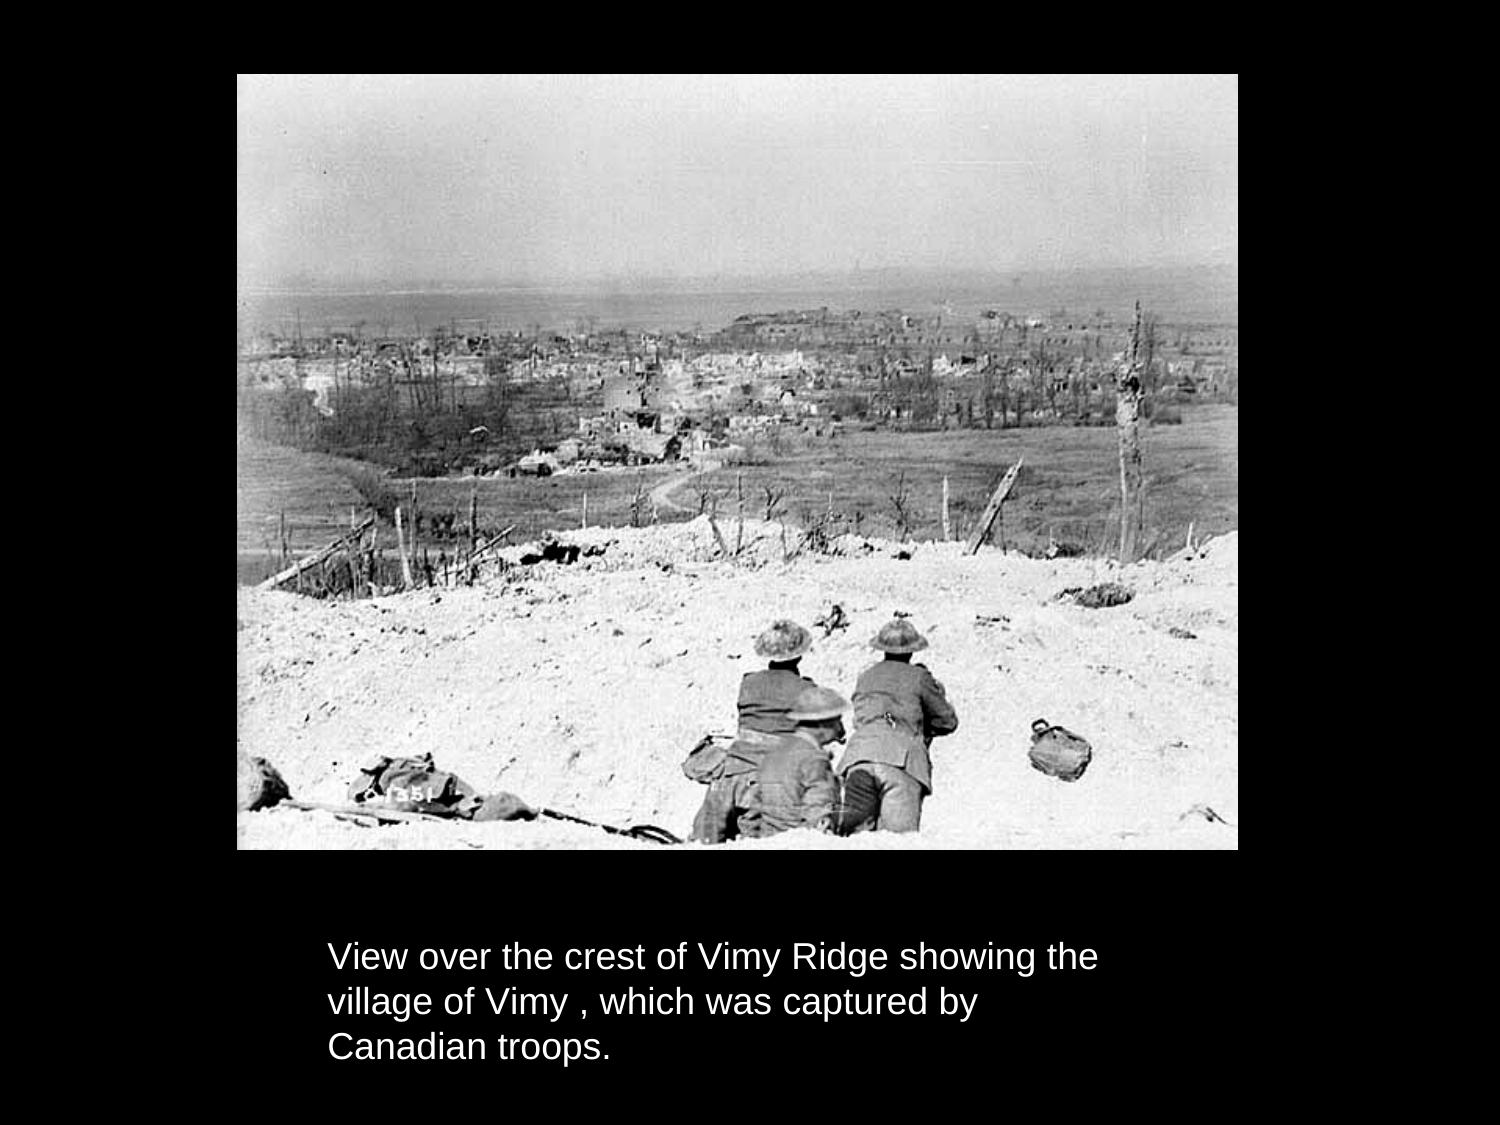

View over the crest of Vimy Ridge showing the village of Vimy , which was captured by Canadian troops.